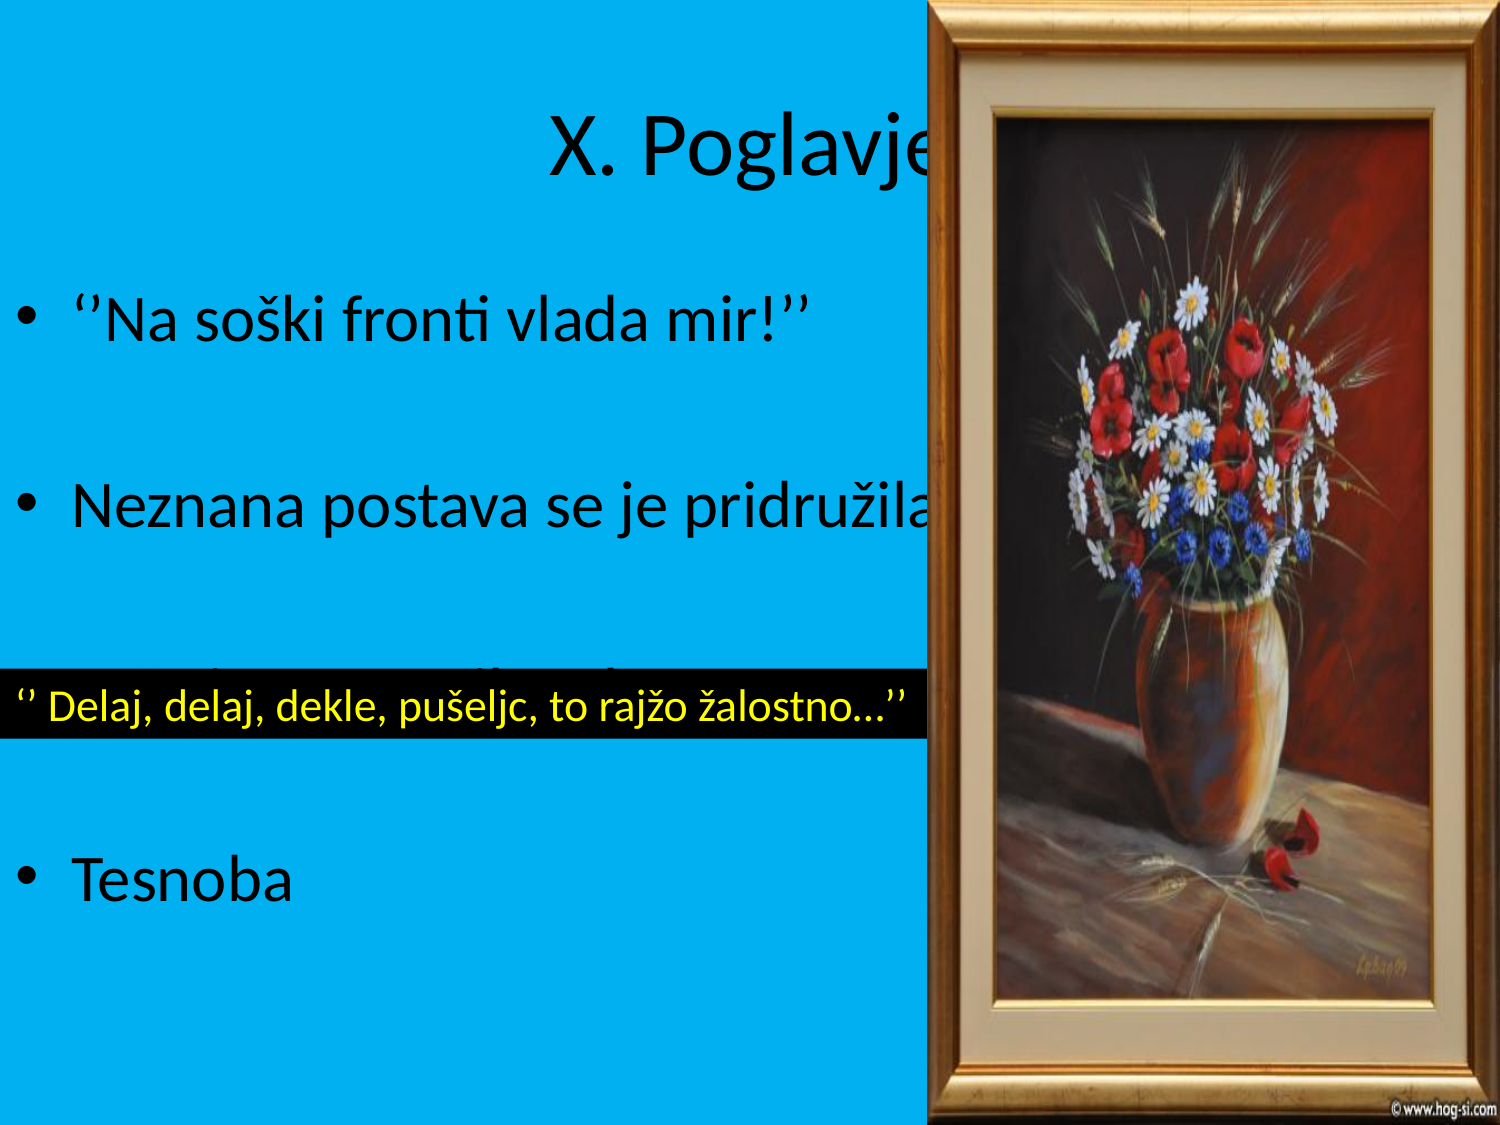

# X. Poglavje
‘’Na soški fronti vlada mir!’’
Neznana postava se je pridružila
Leča je raztegnil mahove
Tesnoba
‘’ Delaj, delaj, dekle, pušeljc, to rajžo žalostno…’’